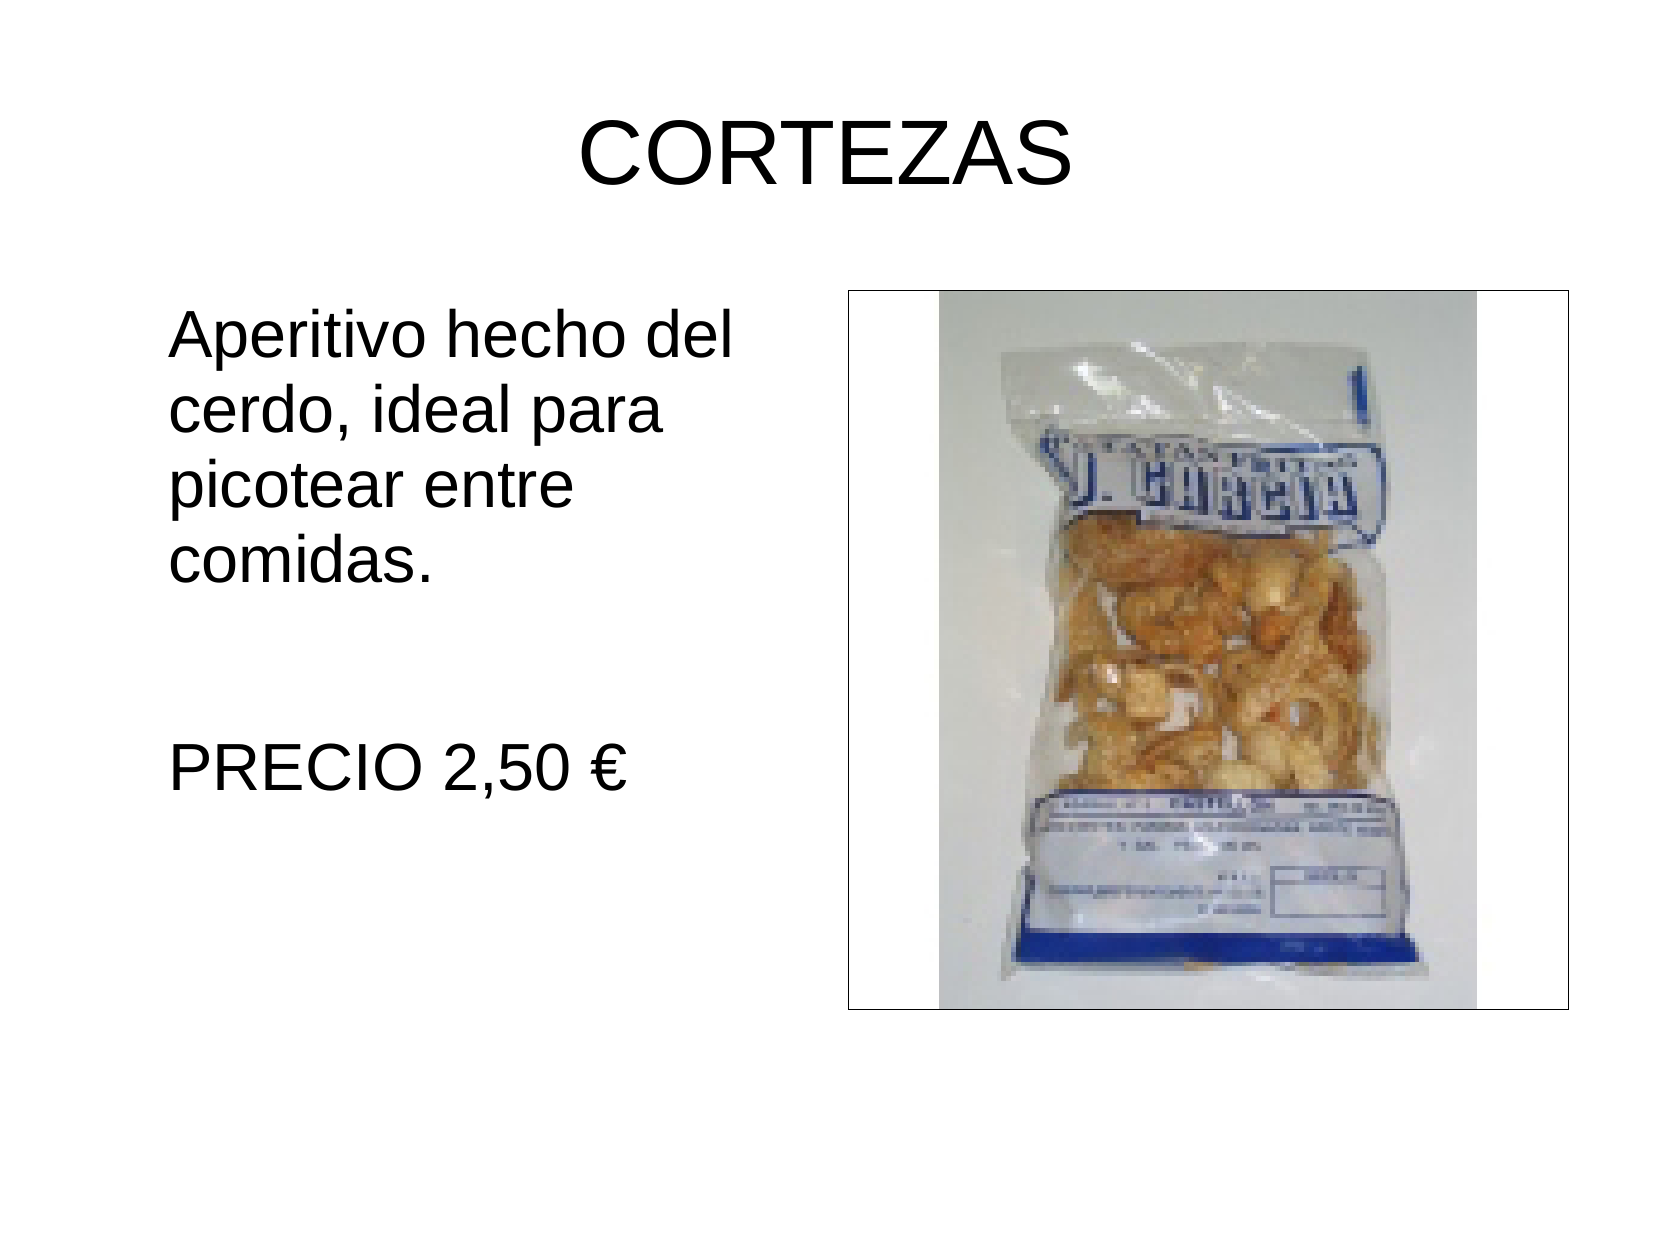

# CORTEZAS
Aperitivo hecho del cerdo, ideal para picotear entre comidas.
PRECIO 2,50 €